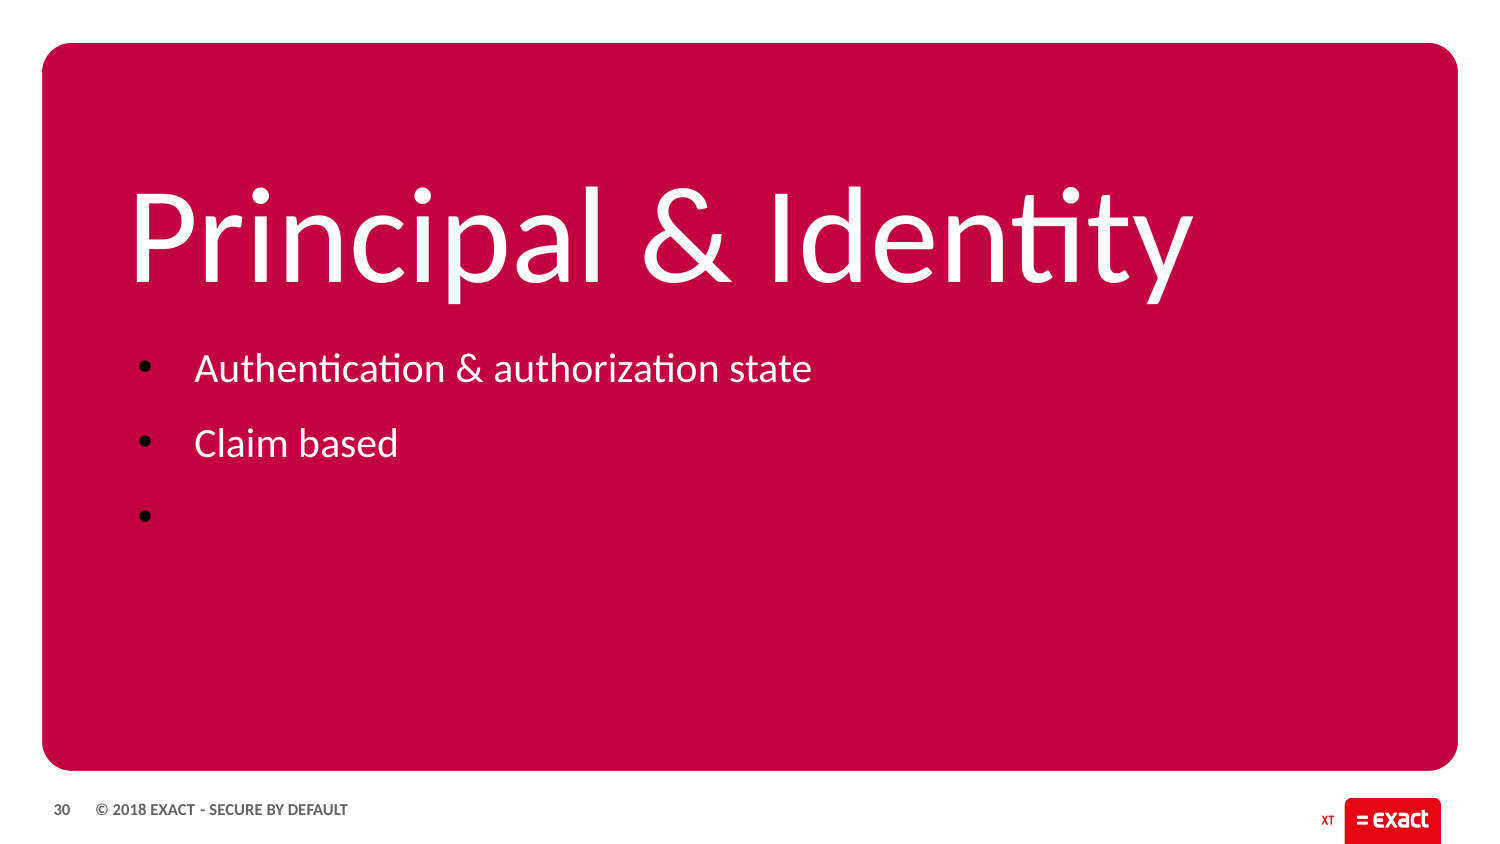

# Principal & Identity
Authentication & authorization state
Claim based
- Secure by default